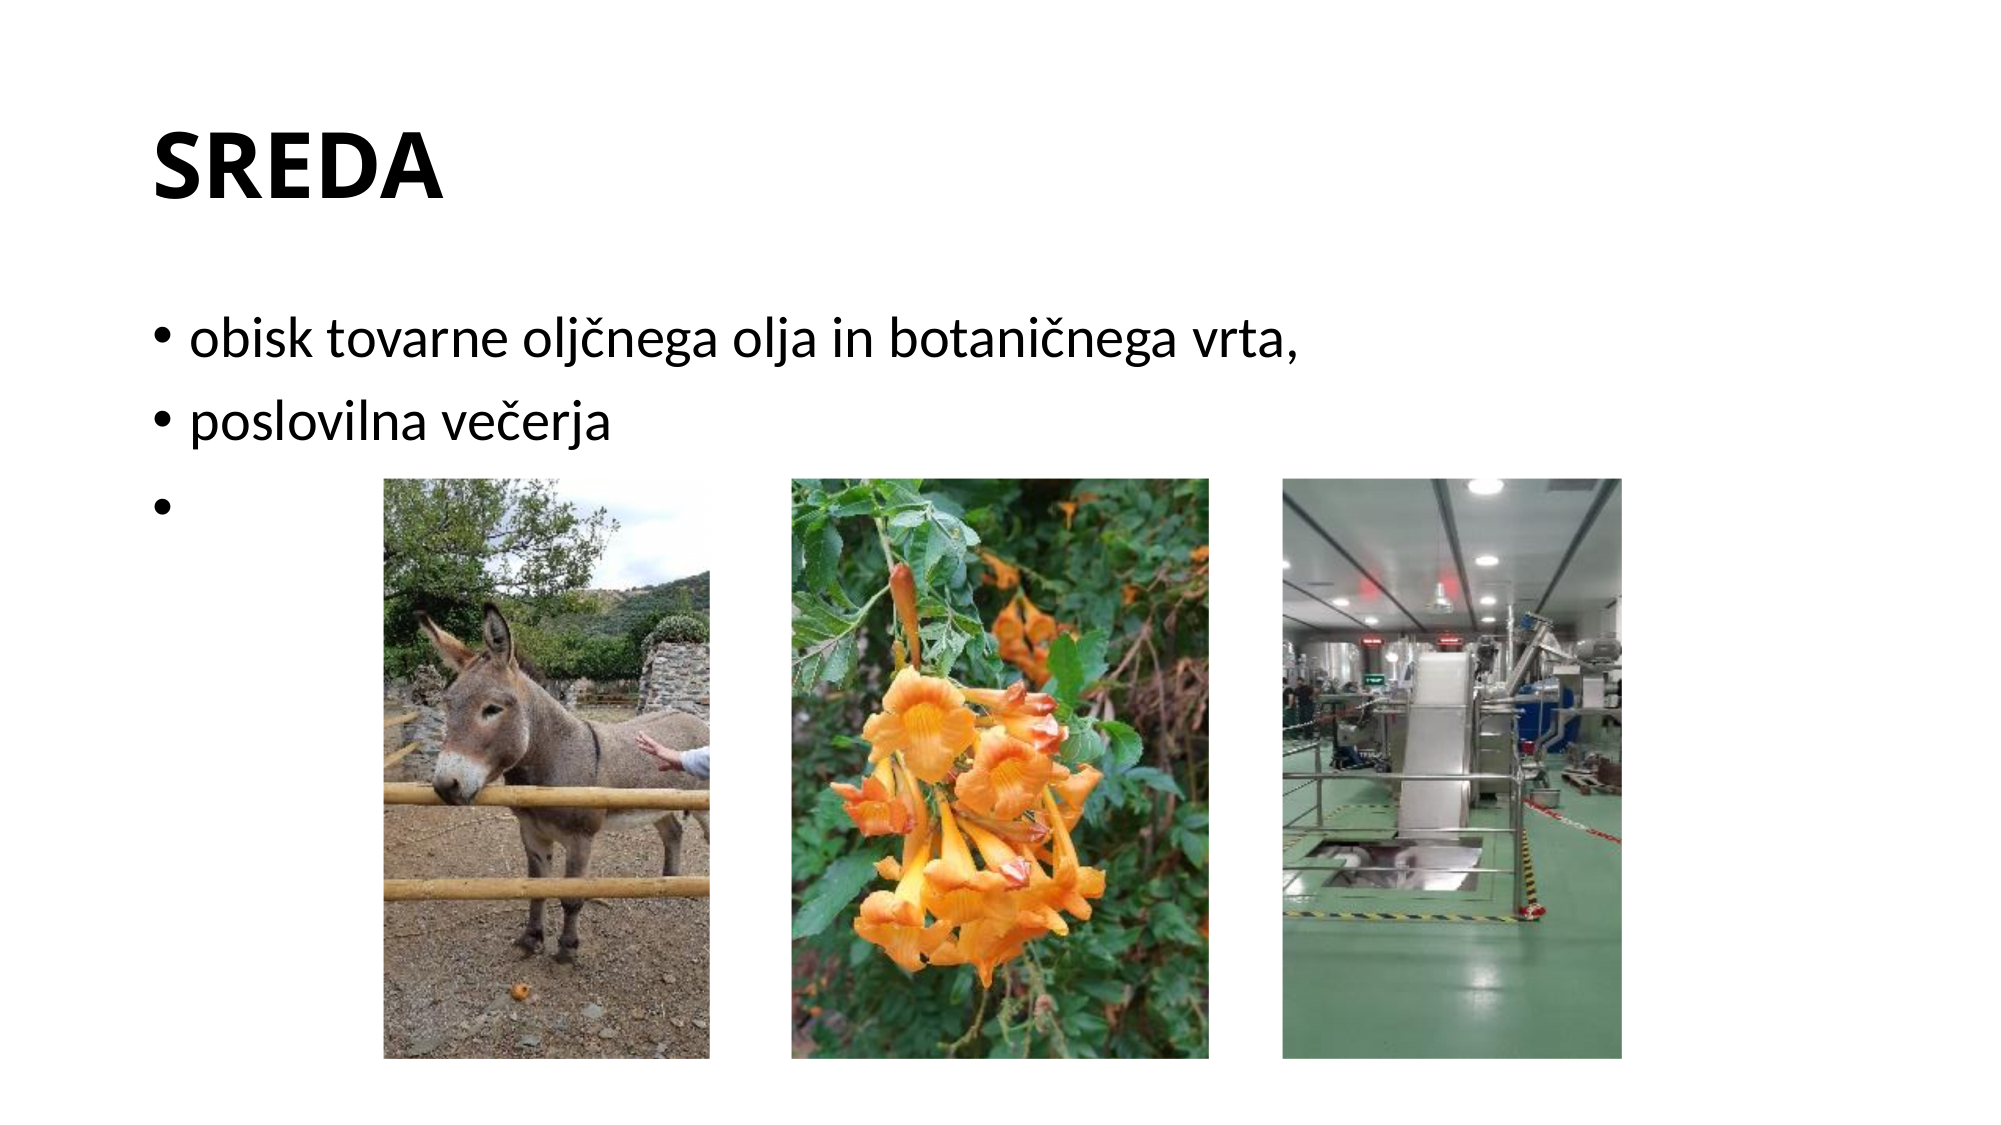

# SREDA
obisk tovarne oljčnega olja in botaničnega vrta,
poslovilna večerja